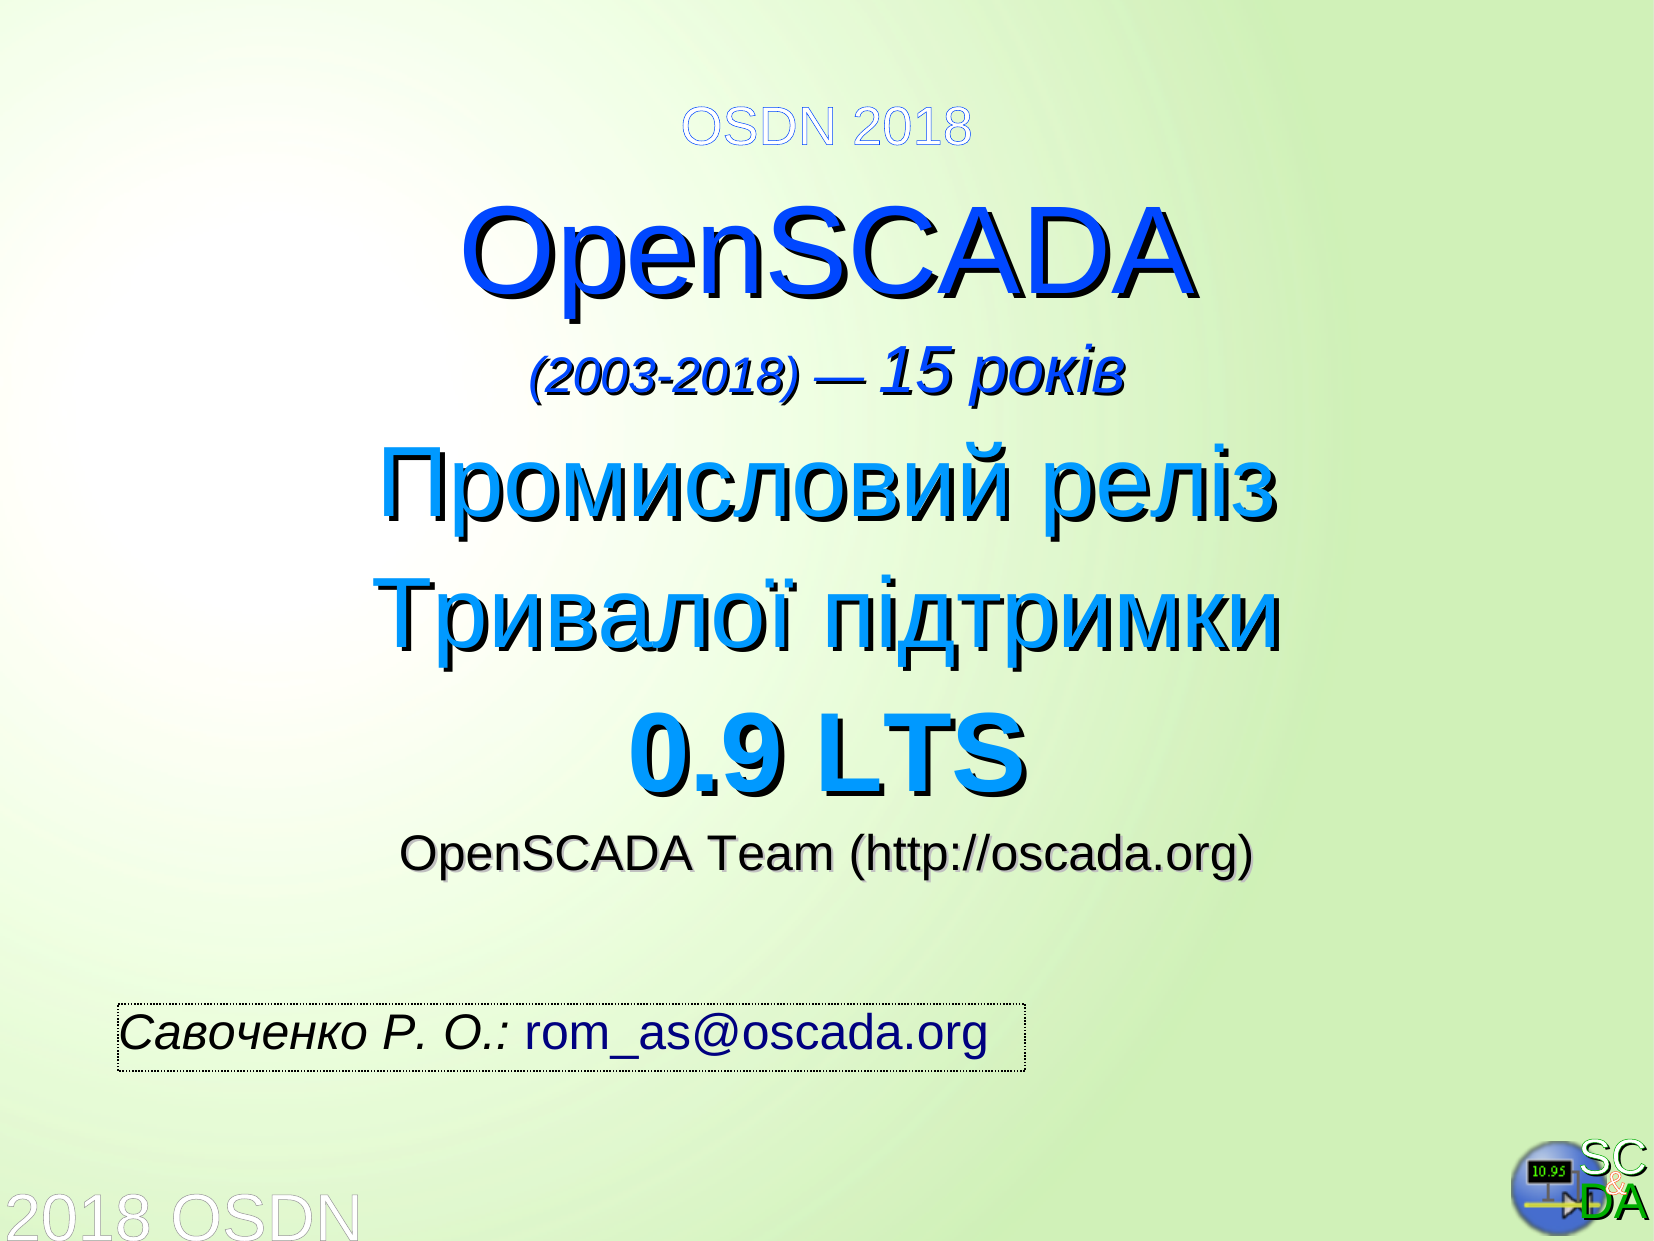

# OSDN 2018 OpenSCADA (2003-2018) — 15 років Промисловий реліз Тривалої підтримки 0.9 LTS OpenSCADA Team (http://oscada.org)
Савоченко Р. О.: rom_as@oscada.org